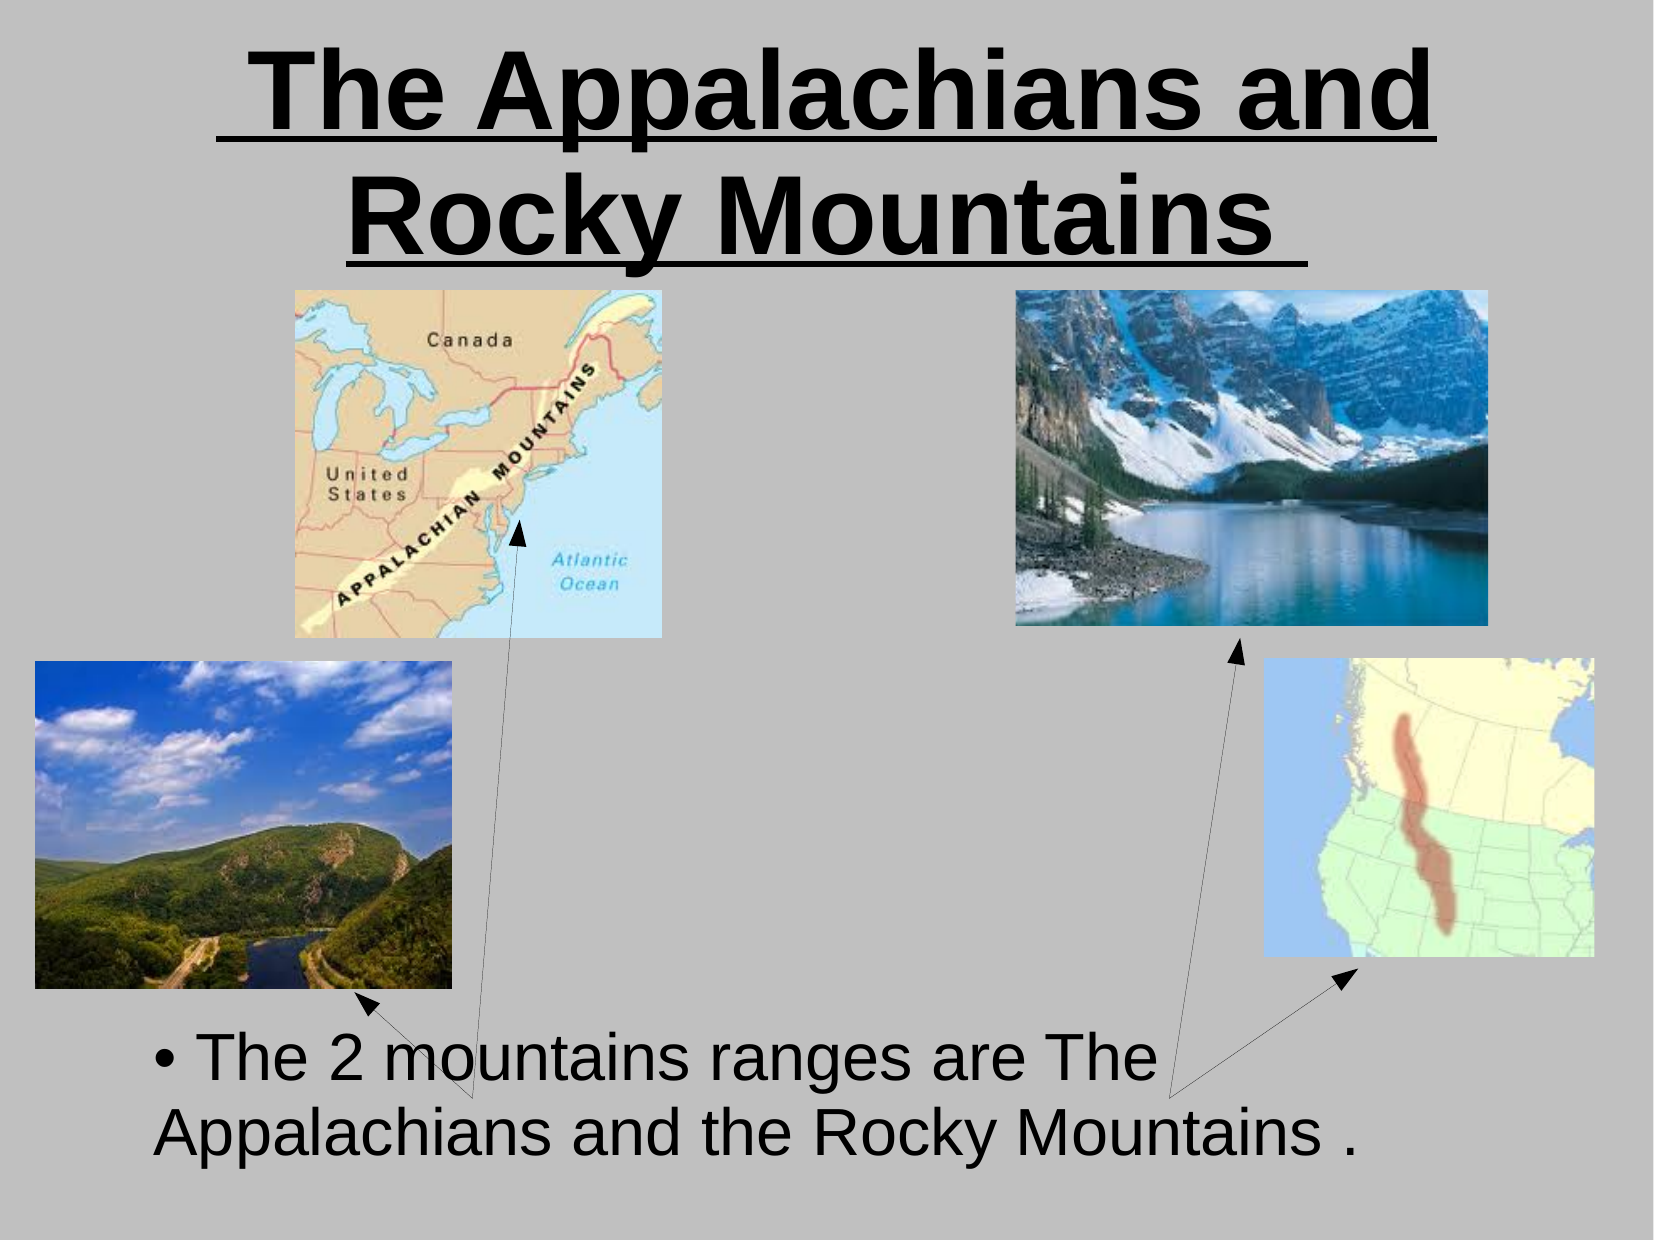

# The Appalachians and Rocky Mountains
• The 2 mountains ranges are The Appalachians and the Rocky Mountains .